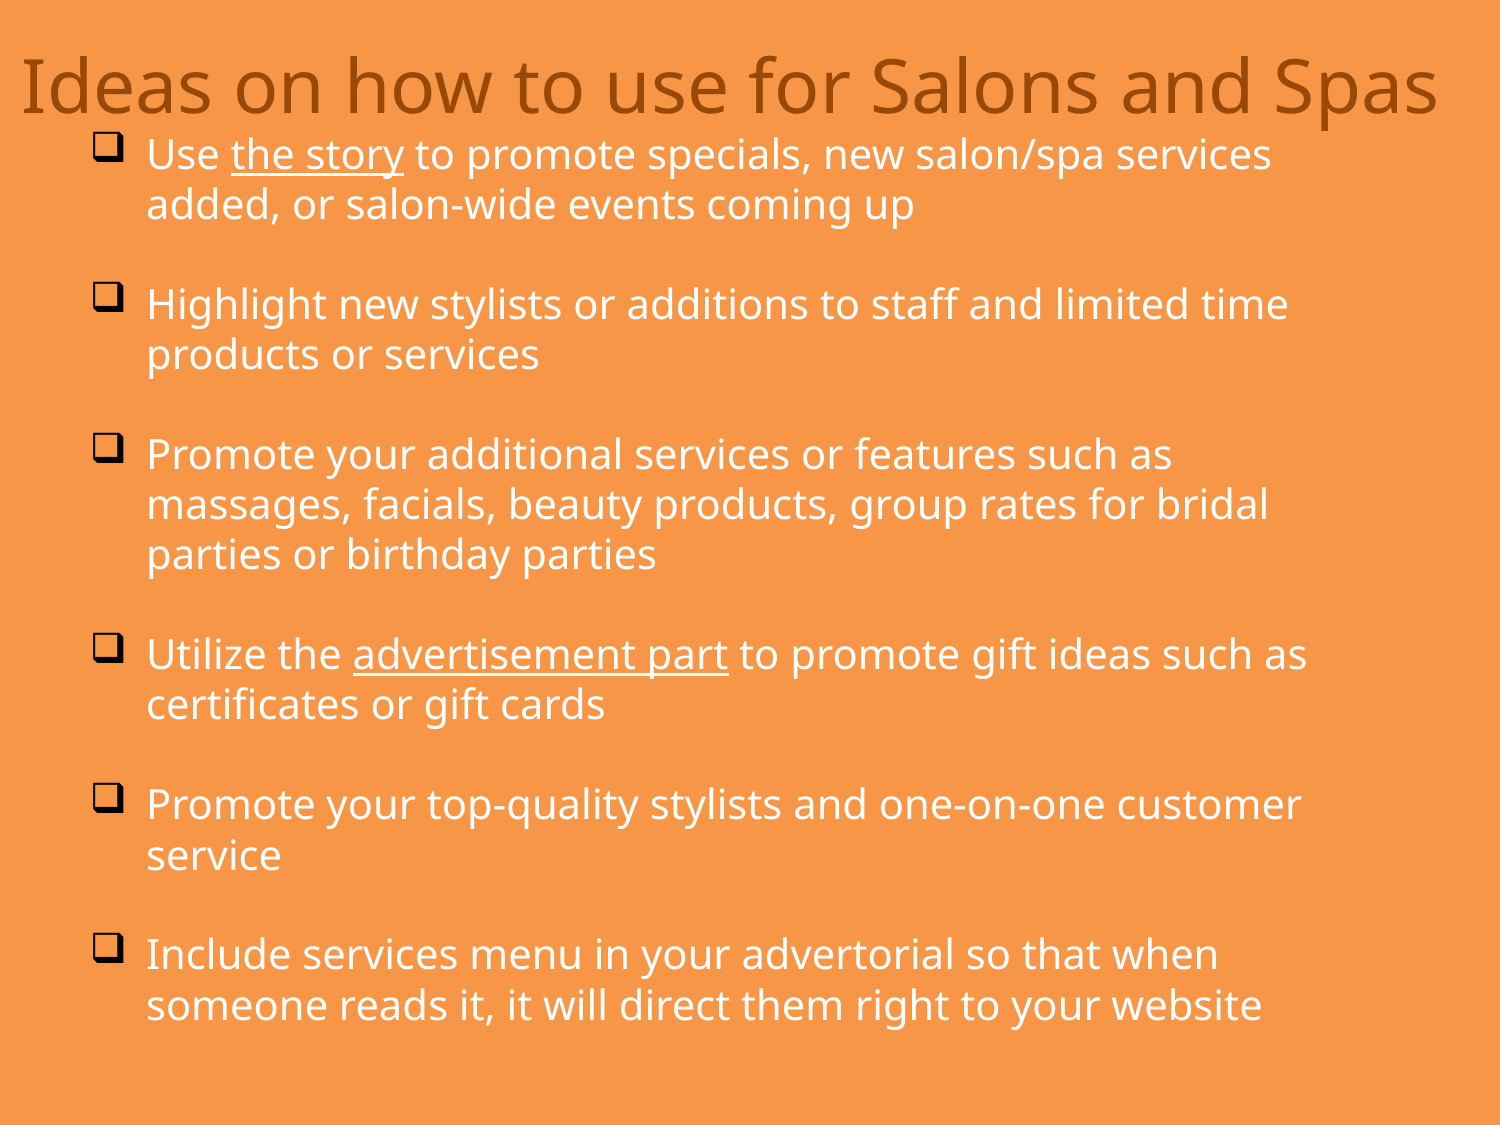

# Ideas on how to use for Salons and Spas
Use the story to promote specials, new salon/spa services added, or salon-wide events coming up
Highlight new stylists or additions to staff and limited time products or services
Promote your additional services or features such as massages, facials, beauty products, group rates for bridal parties or birthday parties
Utilize the advertisement part to promote gift ideas such as certificates or gift cards
Promote your top-quality stylists and one-on-one customer service
Include services menu in your advertorial so that when someone reads it, it will direct them right to your website